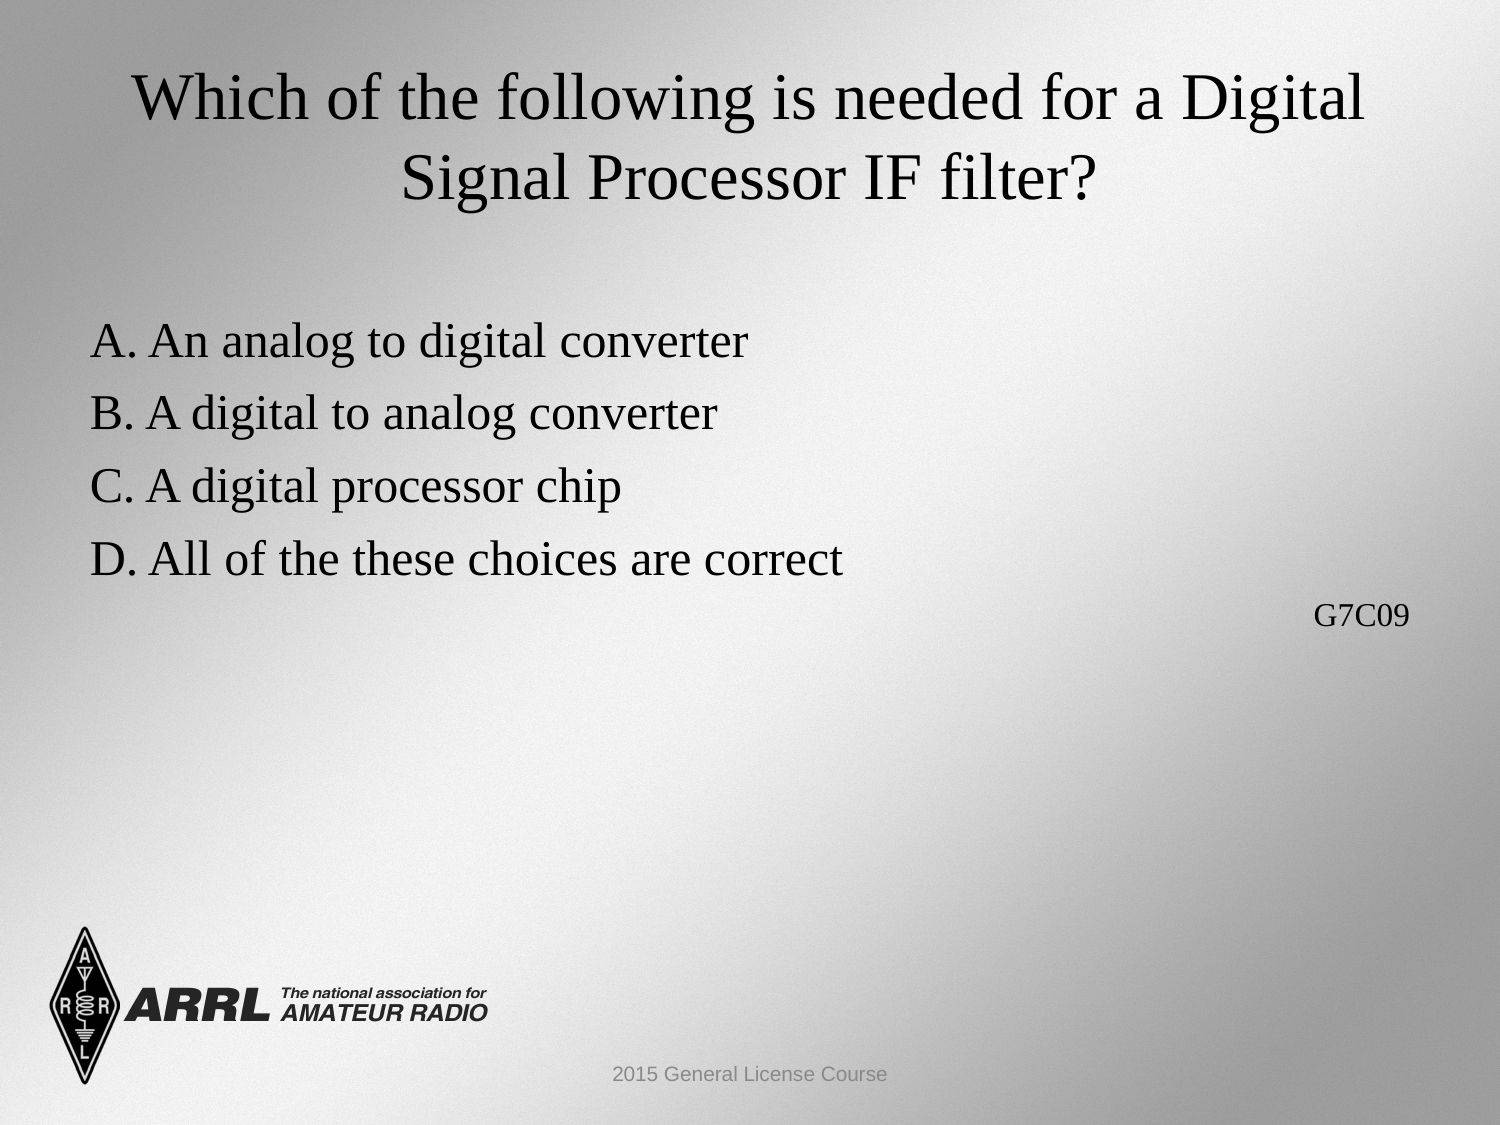

# Which of the following is needed for a Digital Signal Processor IF filter?
A. An analog to digital converter
B. A digital to analog converter
C. A digital processor chip
D. All of the these choices are correct
 G7C09
2015 General License Course